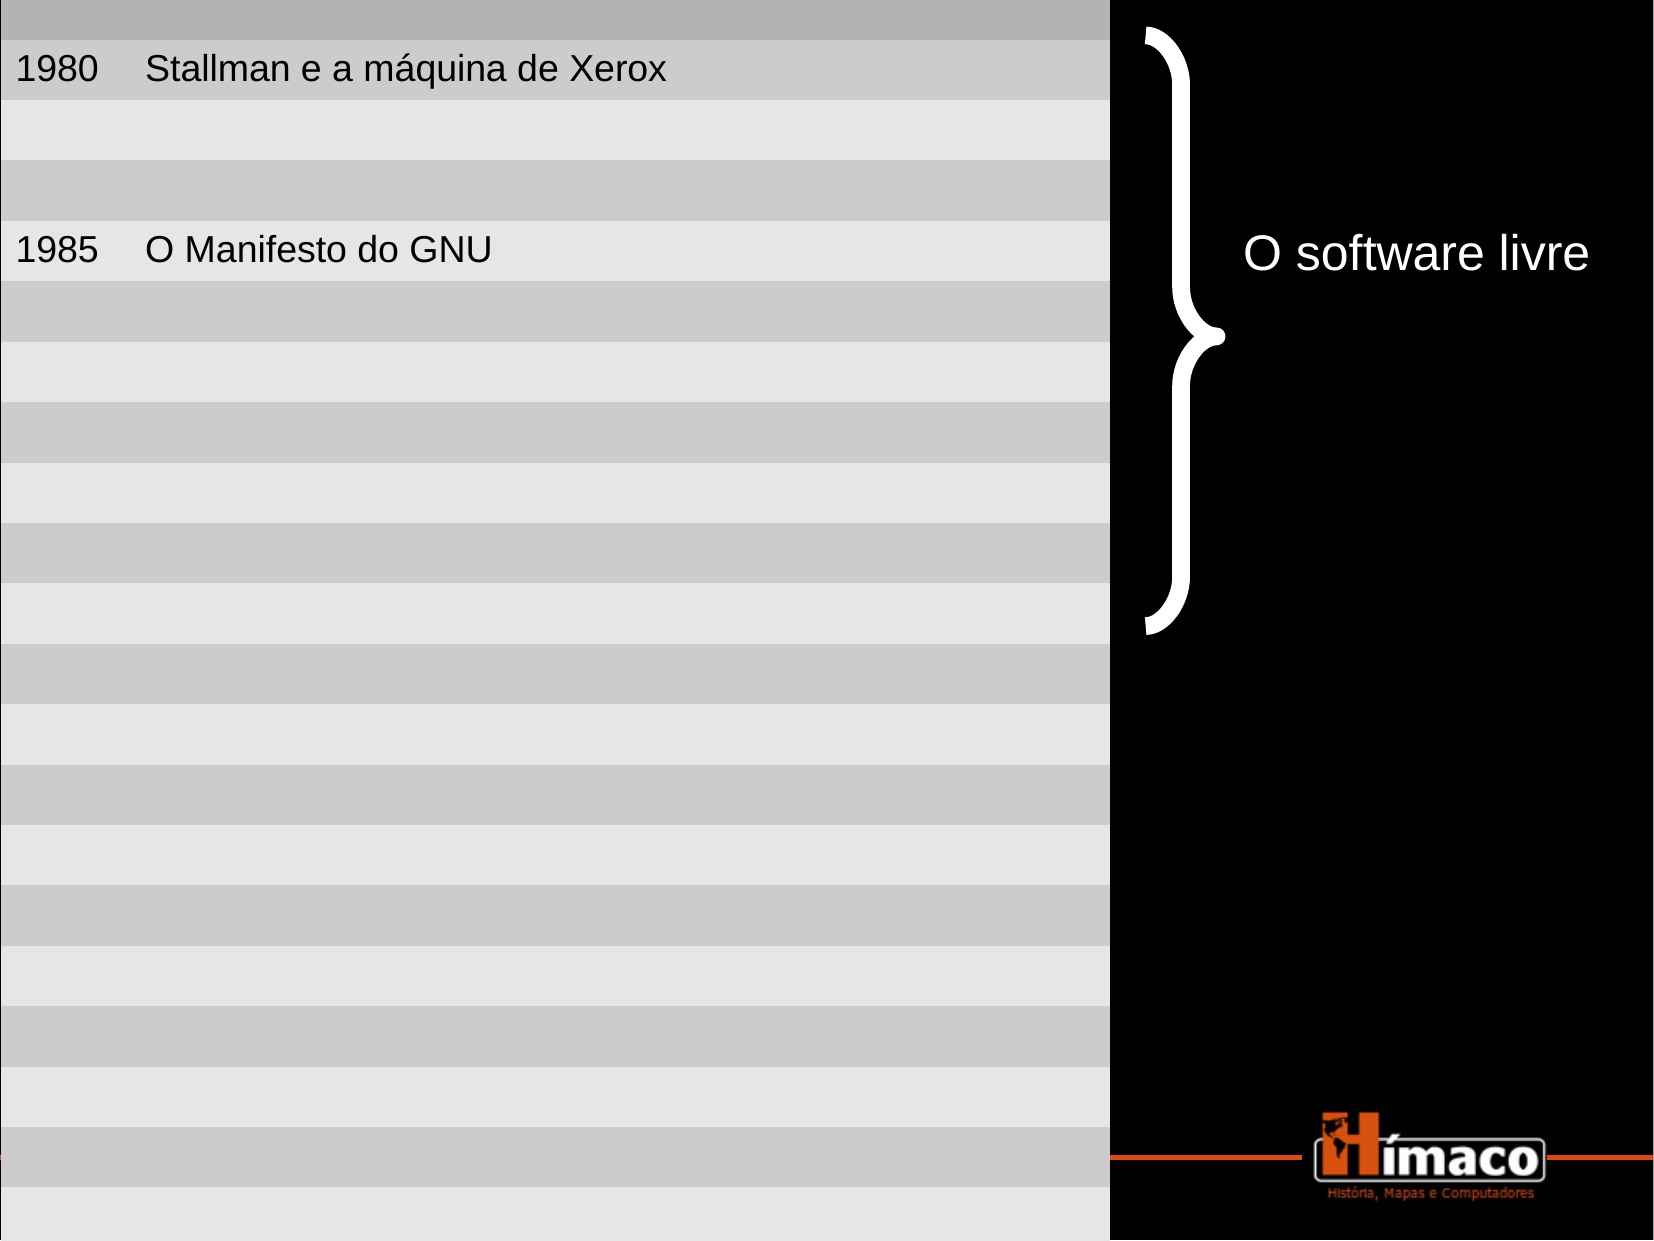

| | |
| --- | --- |
| 1980 | Stallman e a máquina de Xerox |
| | |
| | |
| 1985 | O Manifesto do GNU |
| | |
| | |
| | |
| | |
| | |
| | |
| | |
| | |
| | |
| | |
| | |
| | |
| | |
| | |
| | |
| | |
| | |
| | |
| | |
| | |
| | |
| | |
| | |
| | |
| | |
| | |
| | |
| | |
| | |
O software livre